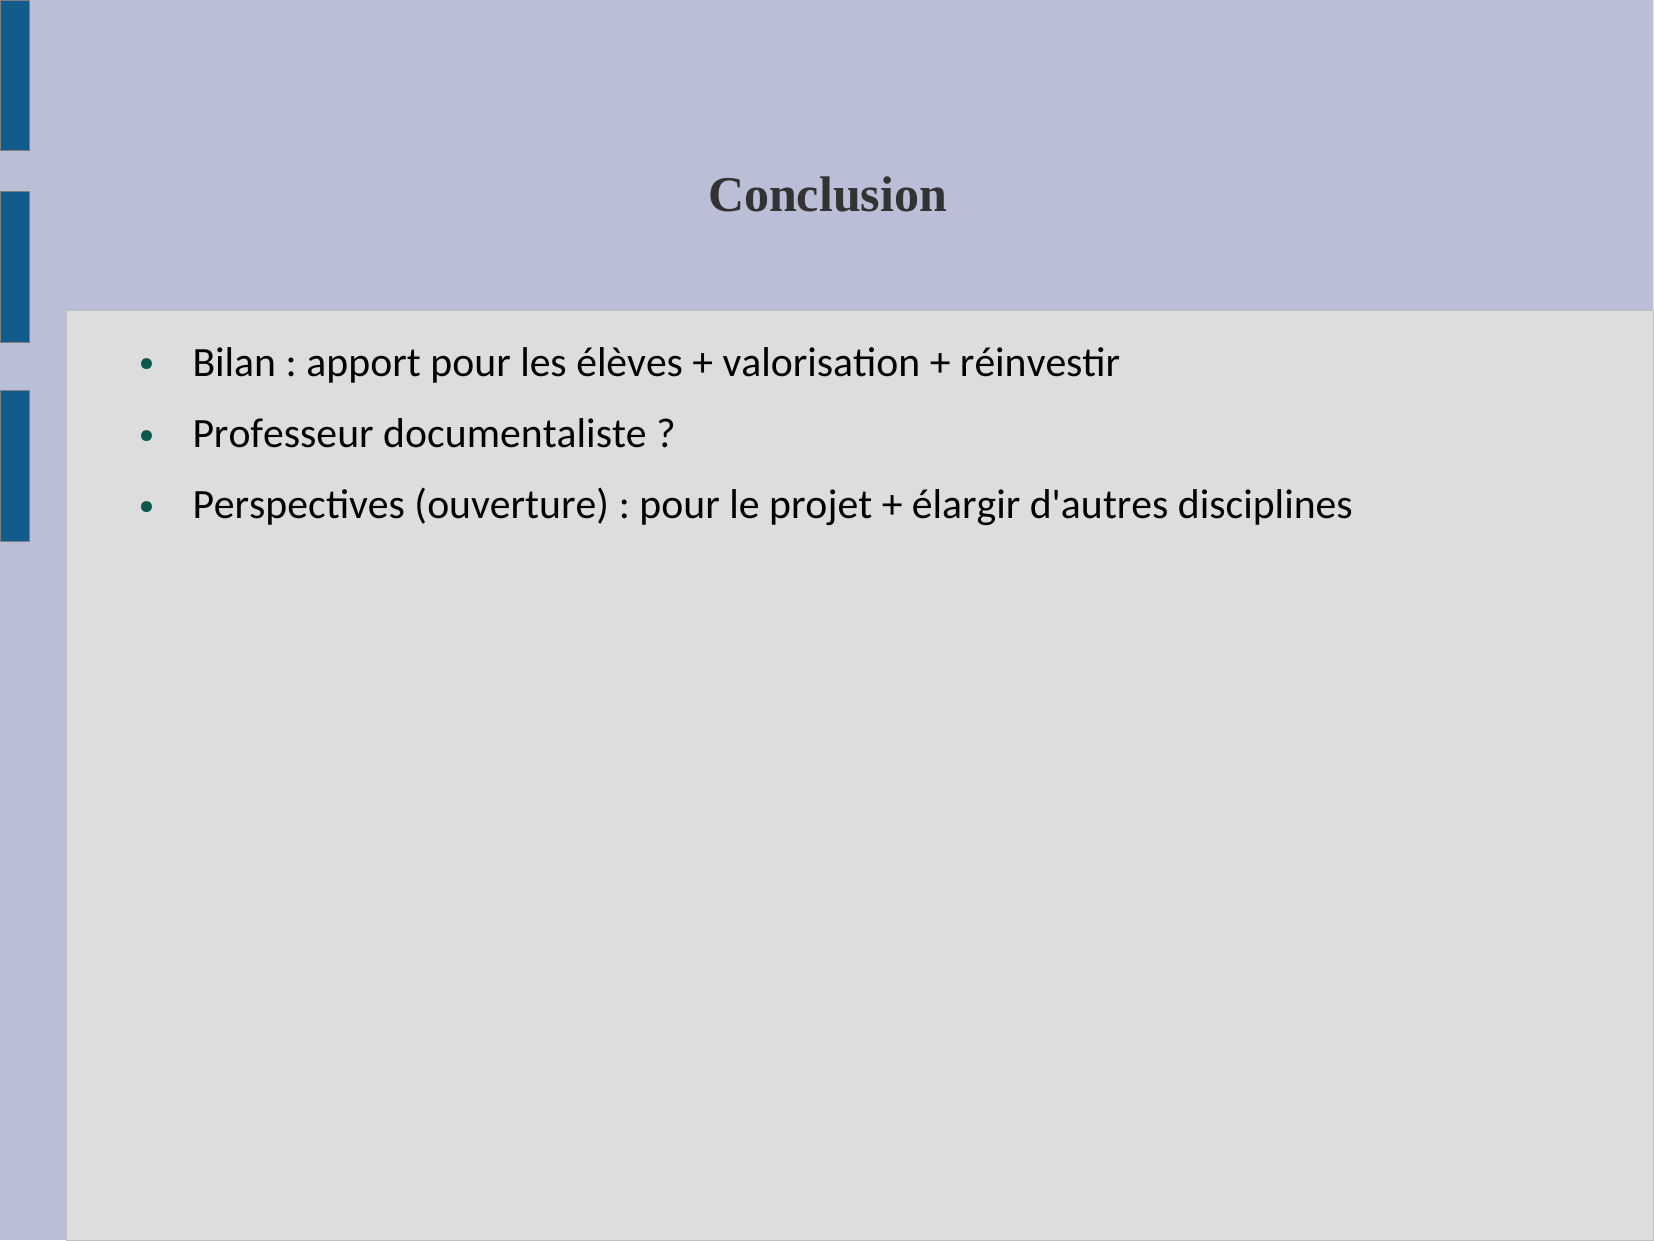

# Conclusion
Bilan : apport pour les élèves + valorisation + réinvestir
Professeur documentaliste ?
Perspectives (ouverture) : pour le projet + élargir d'autres disciplines